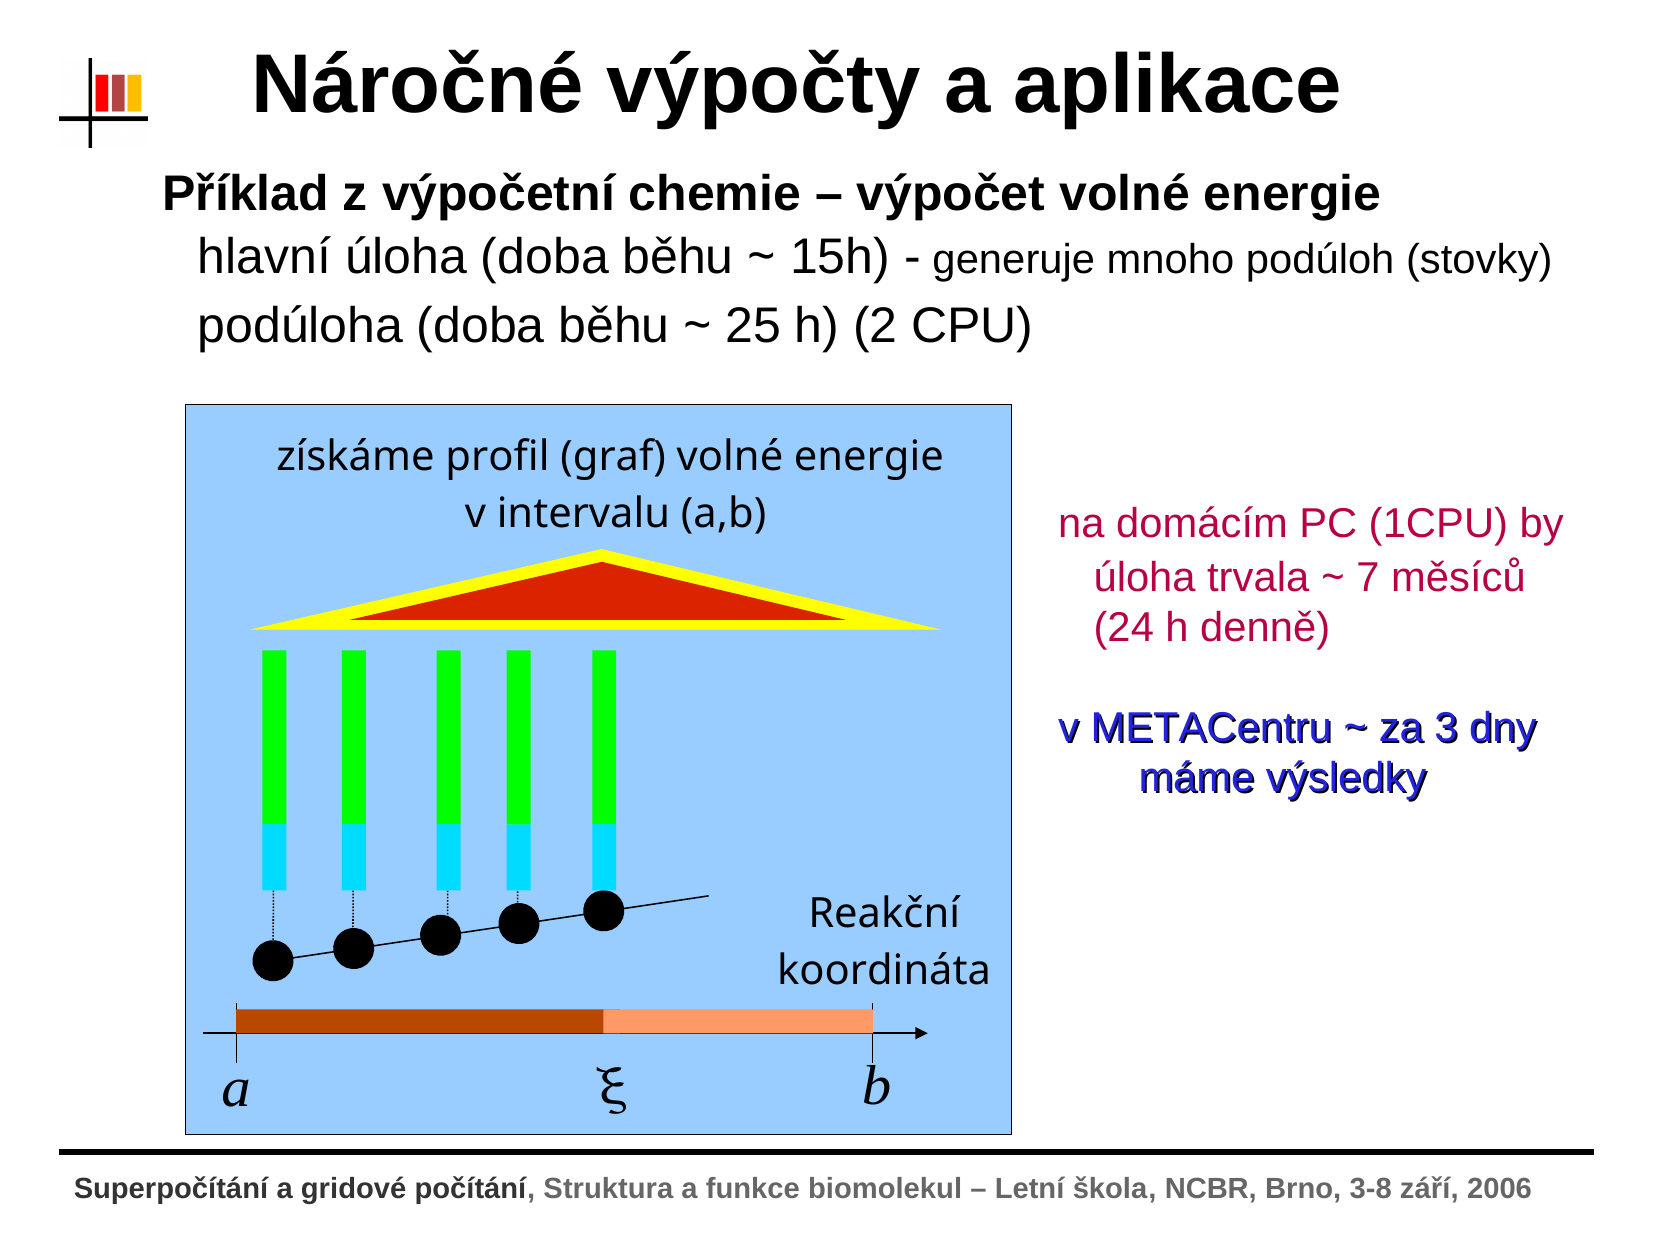

Náročné výpočty a aplikace
Příklad z výpočetní chemie – výpočet volné energie
hlavní úloha (doba běhu ~ 15h) - generuje mnoho podúloh (stovky)
podúloha (doba běhu ~ 25 h) (2 CPU)
získáme profil (graf) volné energie
v intervalu (a,b)
na domácím PC (1CPU) by úloha trvala ~ 7 měsíců (24 h denně)
v METACentru ~ za 3 dny
 máme výsledky
Reakční
koordináta
Superpočítání a gridové počítání, Struktura a funkce biomolekul – Letní škola, NCBR, Brno, 3-8 září, 2006